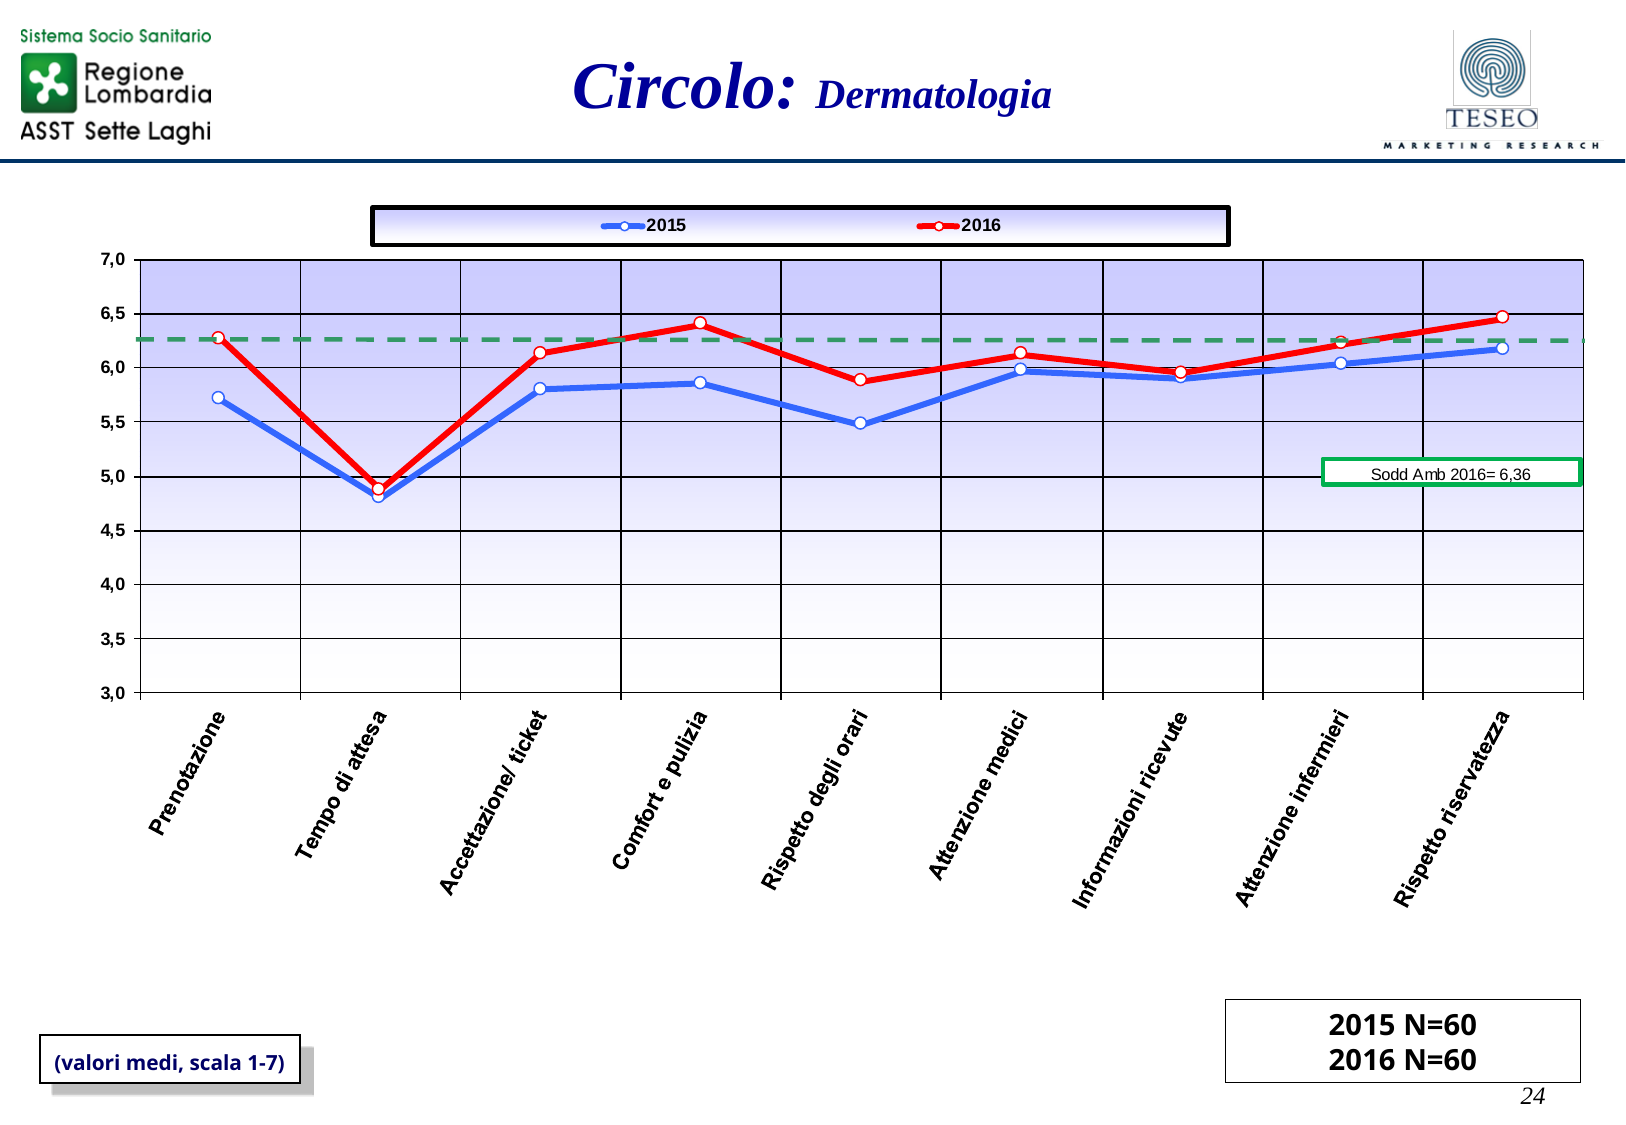

Circolo: Dermatologia
2015 N=60
2016 N=60
(valori medi, scala 1-7)